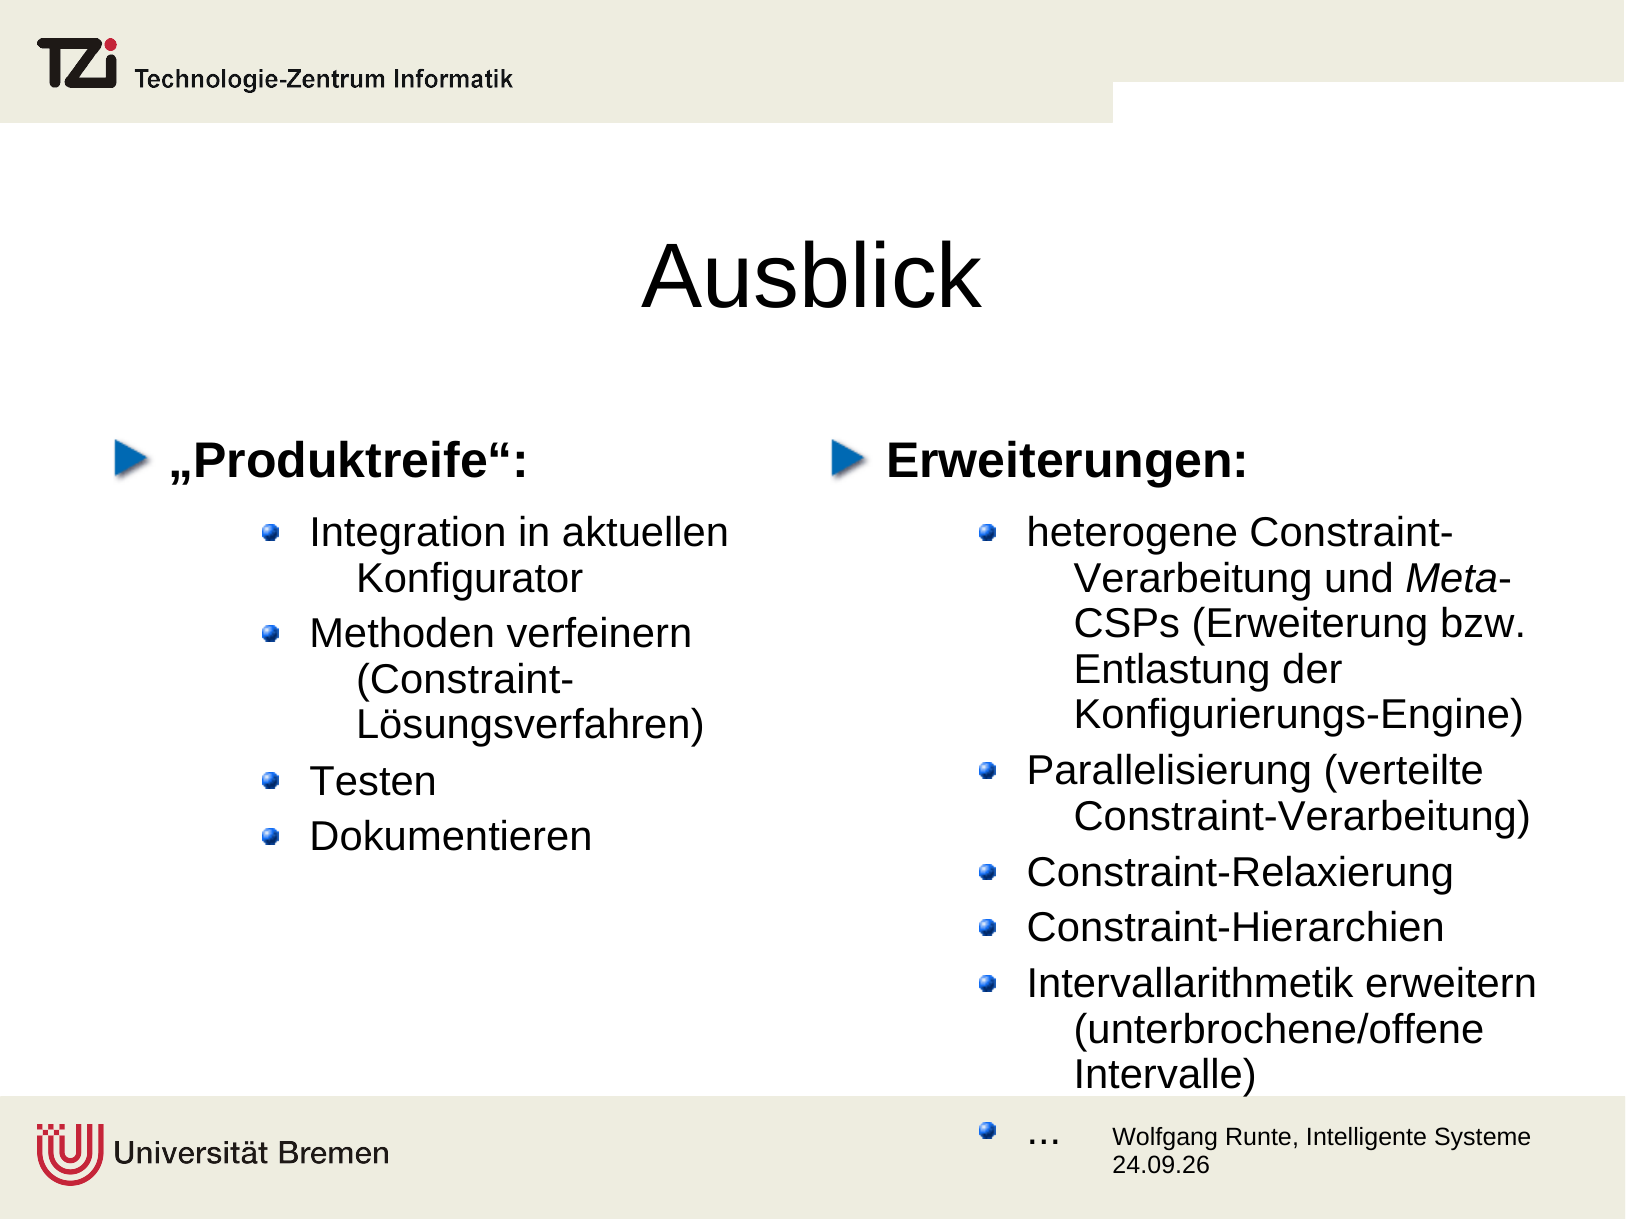

# Ausblick
„Produktreife“:
Integration in aktuellen Konfigurator
Methoden verfeinern (Constraint-Lösungsverfahren)
Testen
Dokumentieren
Erweiterungen:
heterogene Constraint-Verarbeitung und Meta-CSPs (Erweiterung bzw. Entlastung der Konfigurierungs-Engine)
Parallelisierung (verteilte Constraint-Verarbeitung)
Constraint-Relaxierung
Constraint-Hierarchien
Intervallarithmetik erweitern (unterbrochene/offene Intervalle)
...